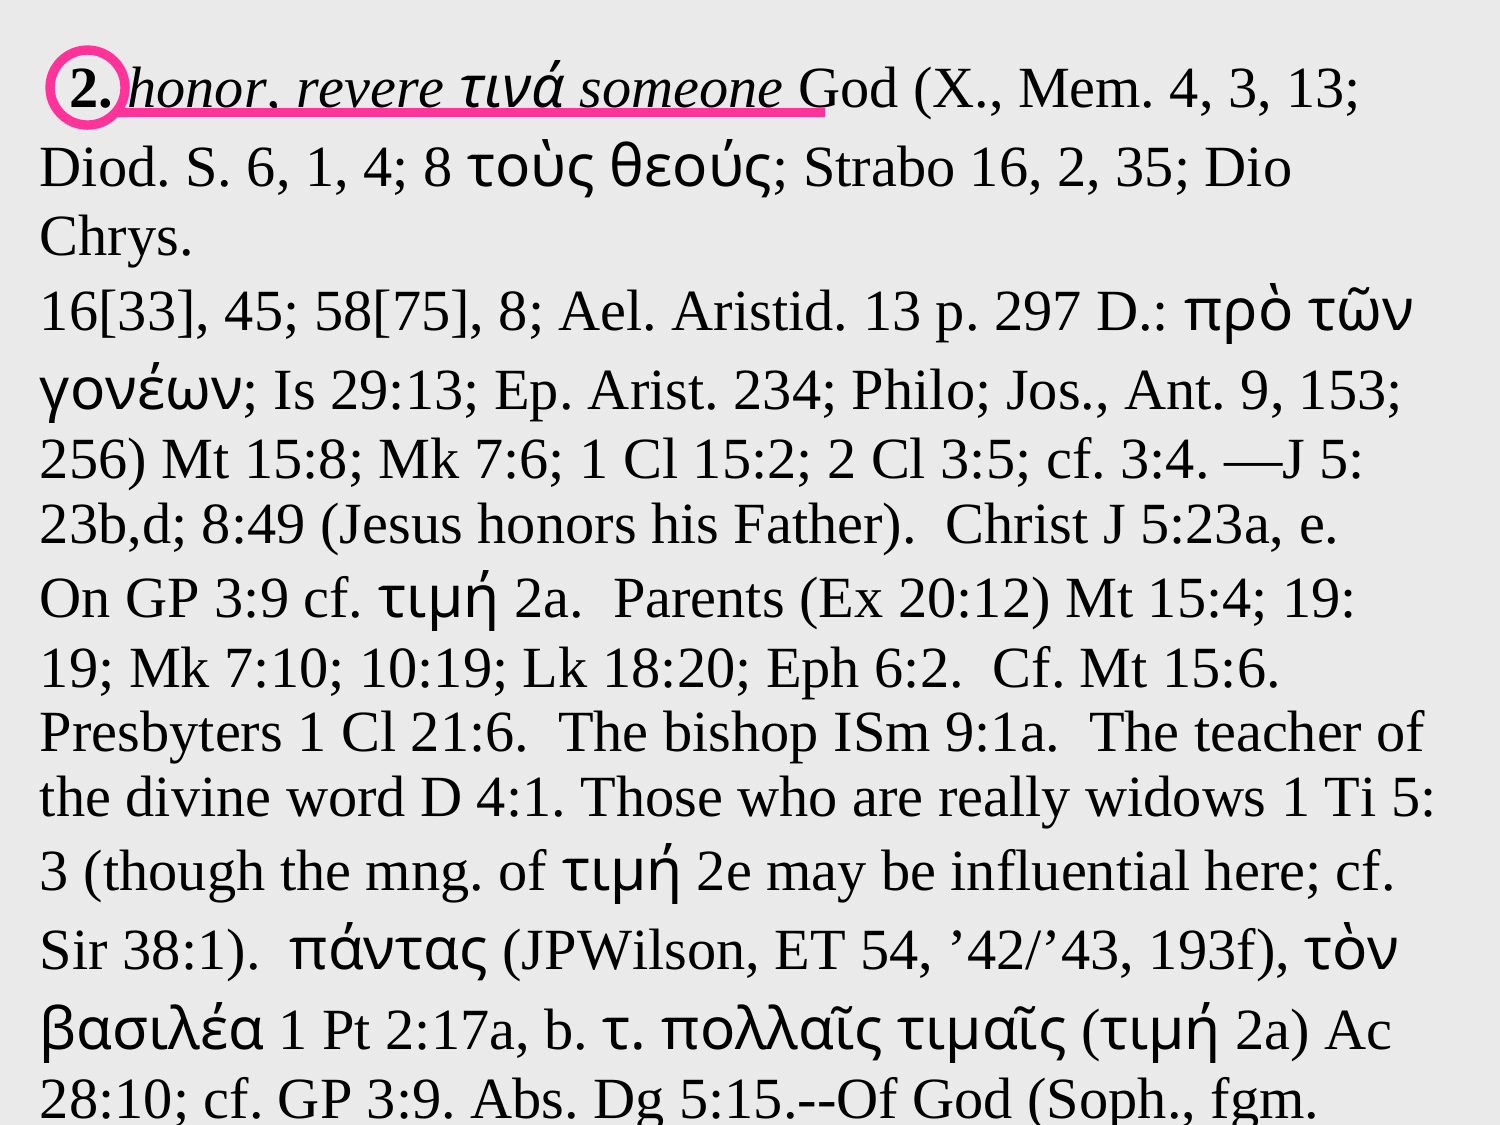

2. honor, revere τινά someone God (X., Mem. 4, 3, 13;
Diod. S. 6, 1, 4; 8 τοὺς θεούς; Strabo 16, 2, 35; Dio Chrys.
16[33], 45; 58[75], 8; Ael. Aristid. 13 p. 297 D.: πρὸ τῶν
γονέων; Is 29:13; Ep. Arist. 234; Philo; Jos., Ant. 9, 153;
256) Mt 15:8; Mk 7:6; 1 Cl 15:2; 2 Cl 3:5; cf. 3:4. —J 5:
23b,d; 8:49 (Jesus honors his Father). Christ J 5:23a, e.
On GP 3:9 cf. τιμή 2a. Parents (Ex 20:12) Mt 15:4; 19:
19; Mk 7:10; 10:19; Lk 18:20; Eph 6:2. Cf. Mt 15:6.
Presbyters 1 Cl 21:6. The bishop ISm 9:1a. The teacher of
the divine word D 4:1. Those who are really widows 1 Ti 5:
3 (though the mng. of τιμή 2e may be influential here; cf.
Sir 38:1). πάντας (JPWilson, ET 54, ’42/’43, 193f), τὸν
βασιλέα 1 Pt 2:17a, b. τ. πολλαῖς τιμαῖς (τιμή 2a) Ac
28:10; cf. GP 3:9. Abs. Dg 5:15.--Of God (Soph., fgm.
226 N. ὃν τιμᾷ θεός. Pass. 4 Macc 17:20) or Christ: ...